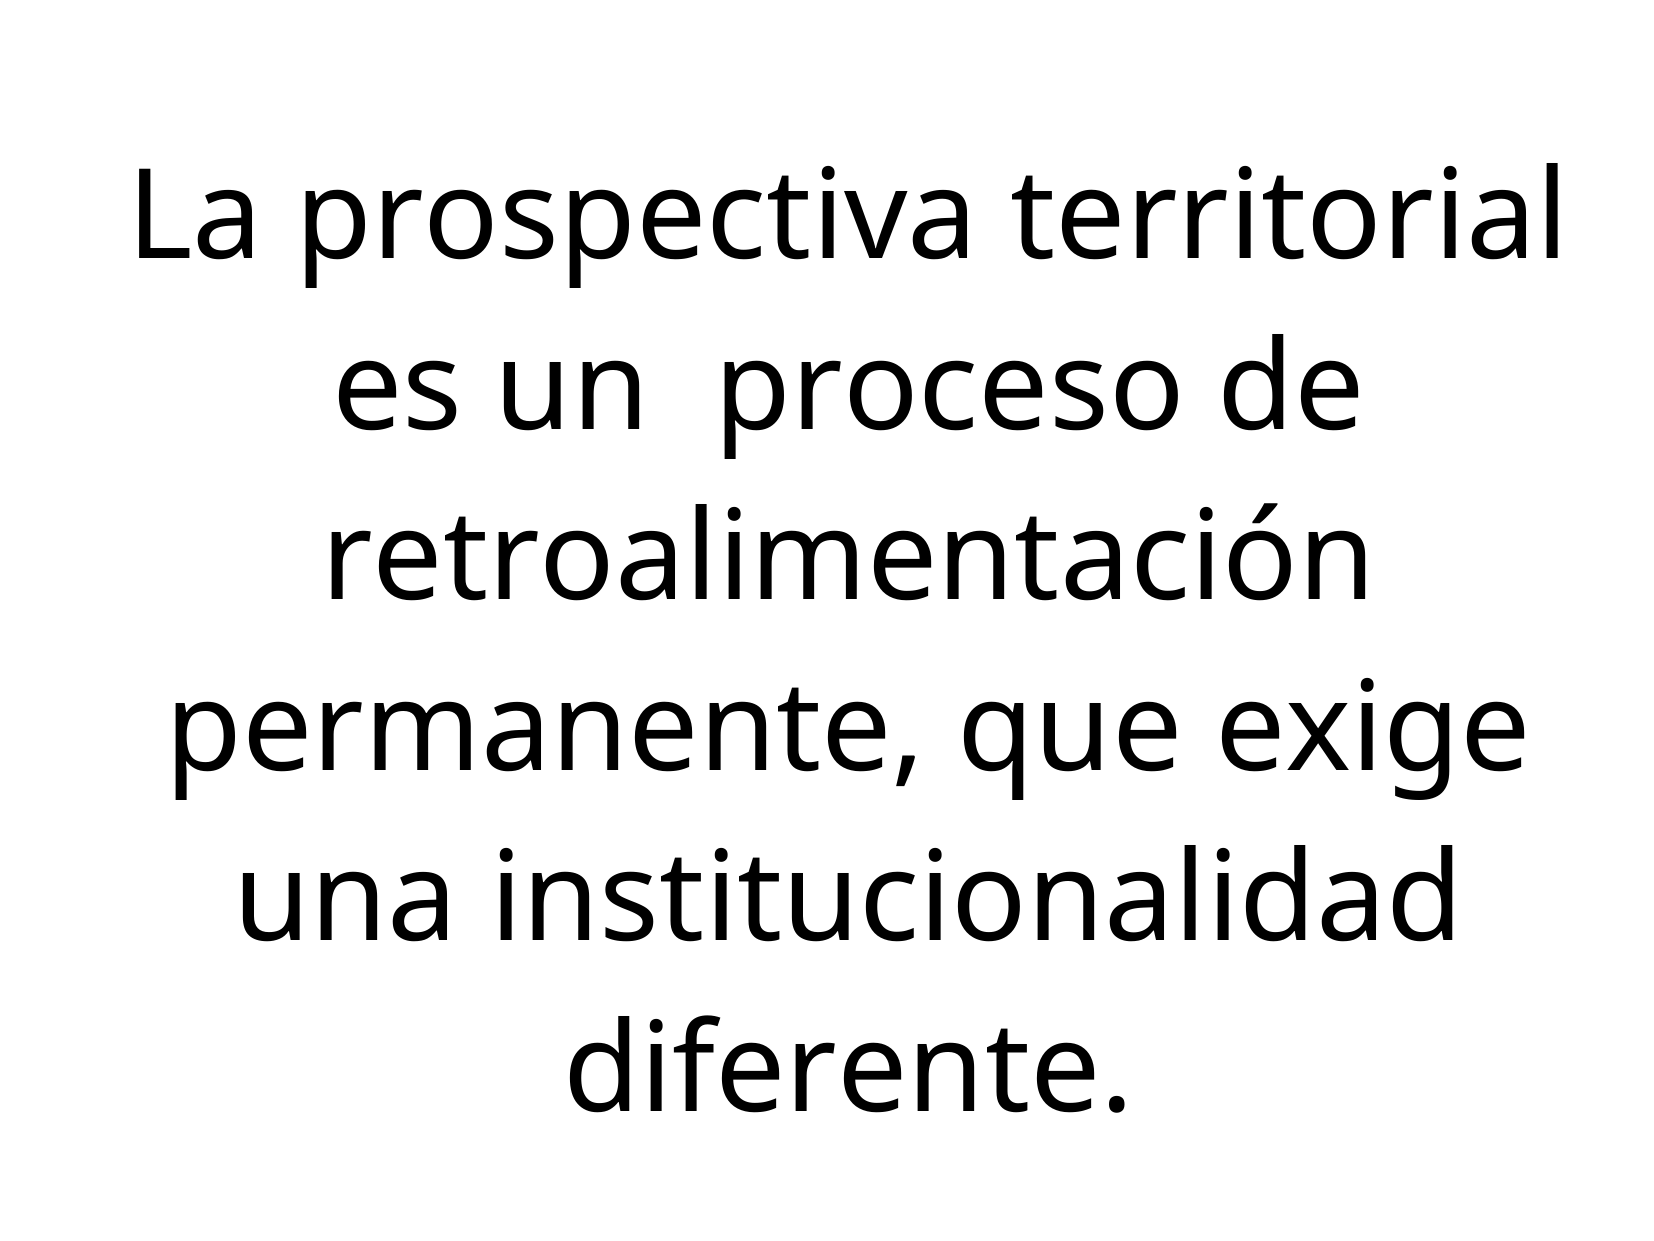

La prospectiva territorial es un proceso de retroalimentación permanente, que exige una institucionalidad diferente.